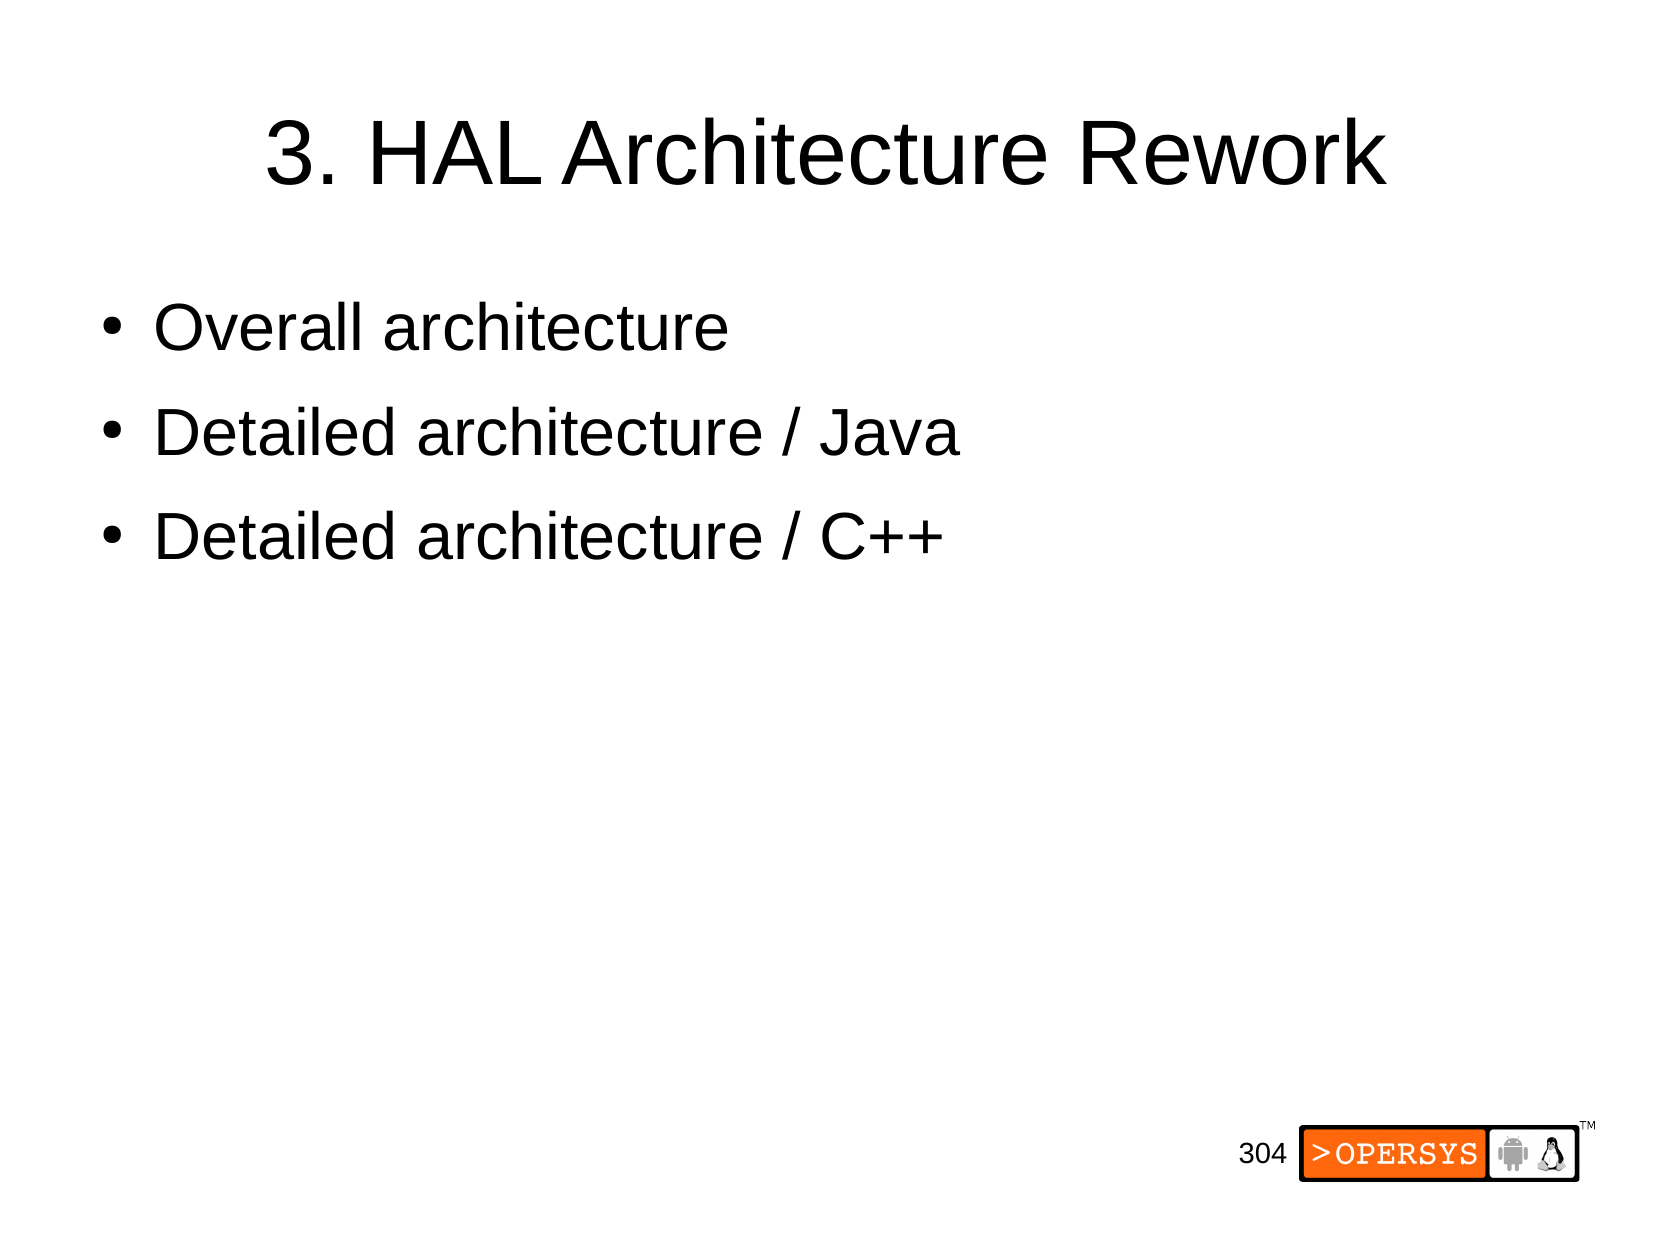

# 3. HAL Architecture Rework
Overall architecture
Detailed architecture / Java
Detailed architecture / C++